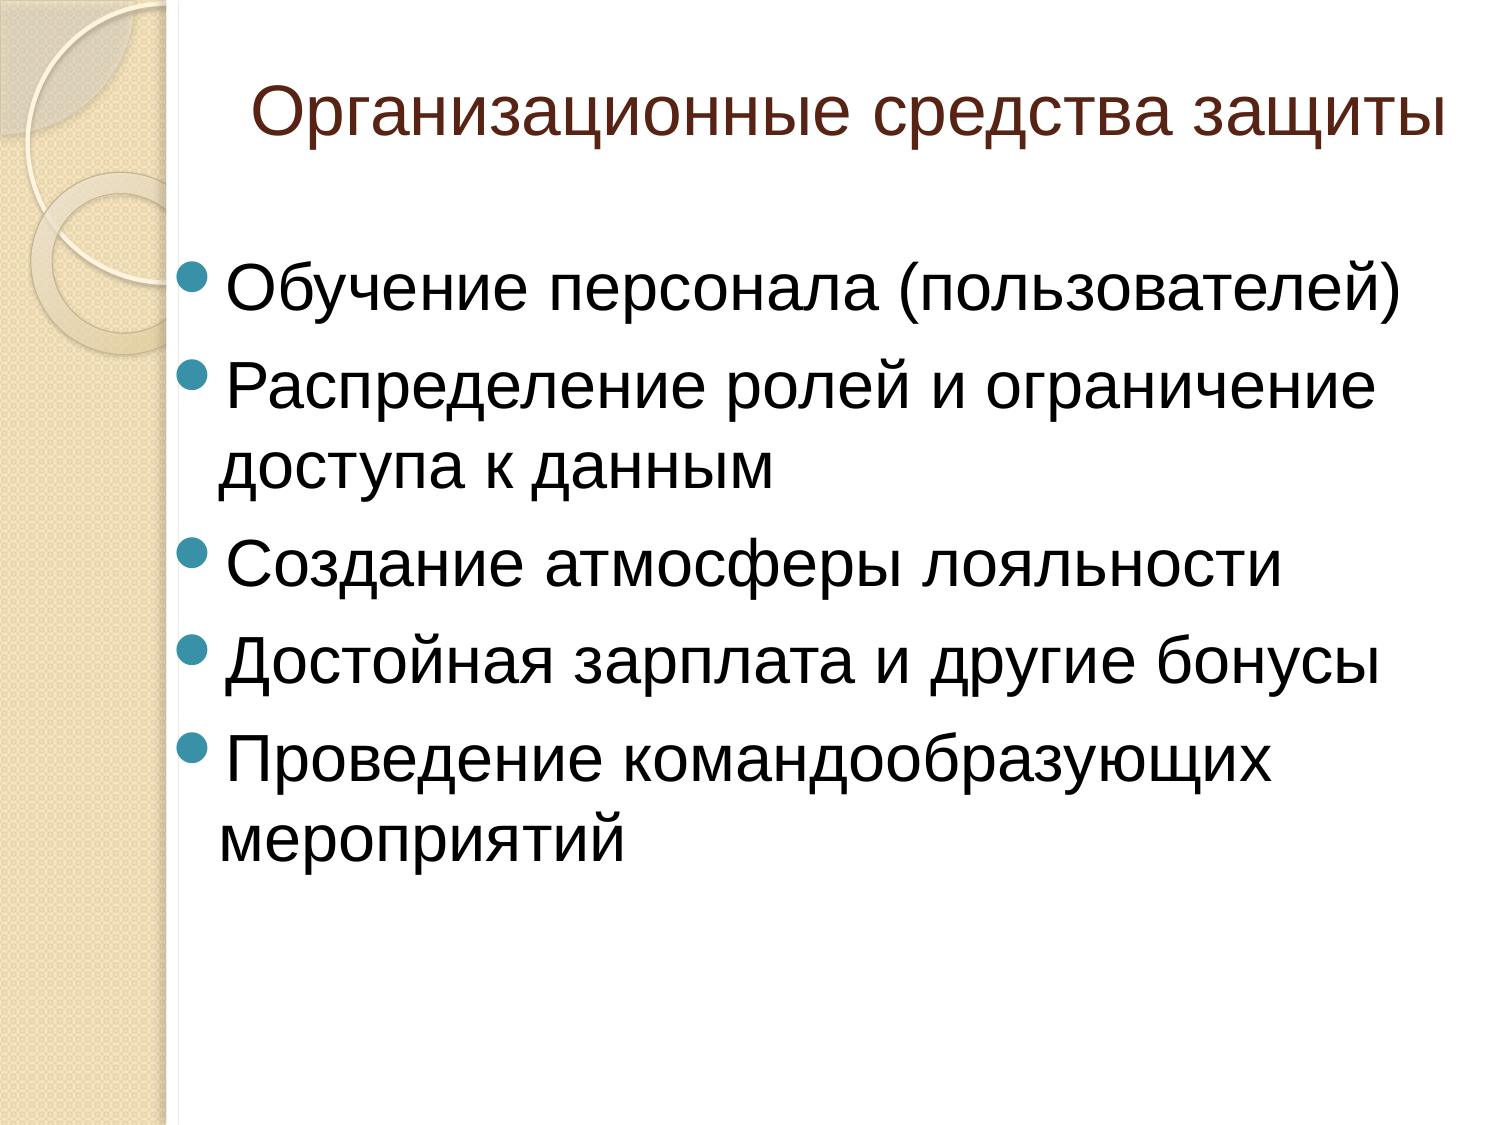

# Организационные средства защиты
Обучение персонала (пользователей)
Распределение ролей и ограничение доступа к данным
Создание атмосферы лояльности
Достойная зарплата и другие бонусы
Проведение командообразующих мероприятий